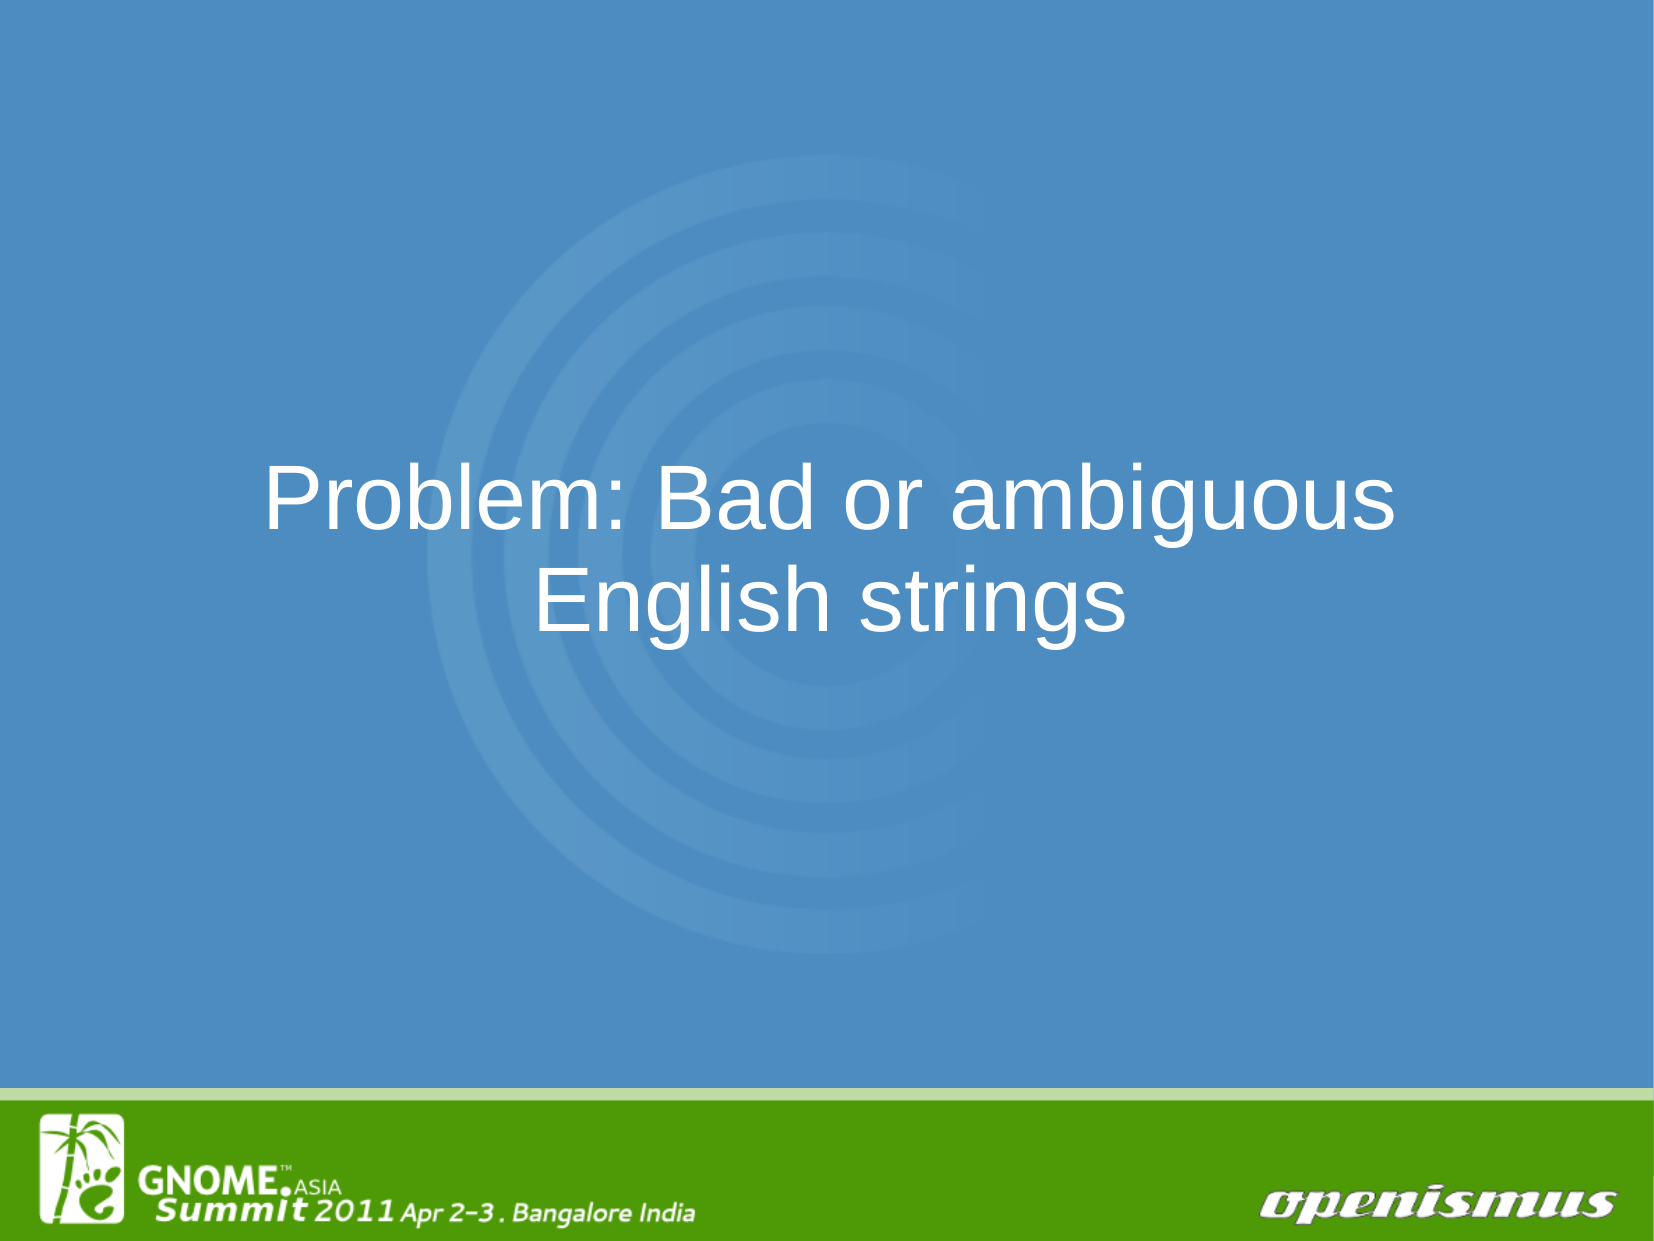

# Problem: Bad or ambiguous English strings